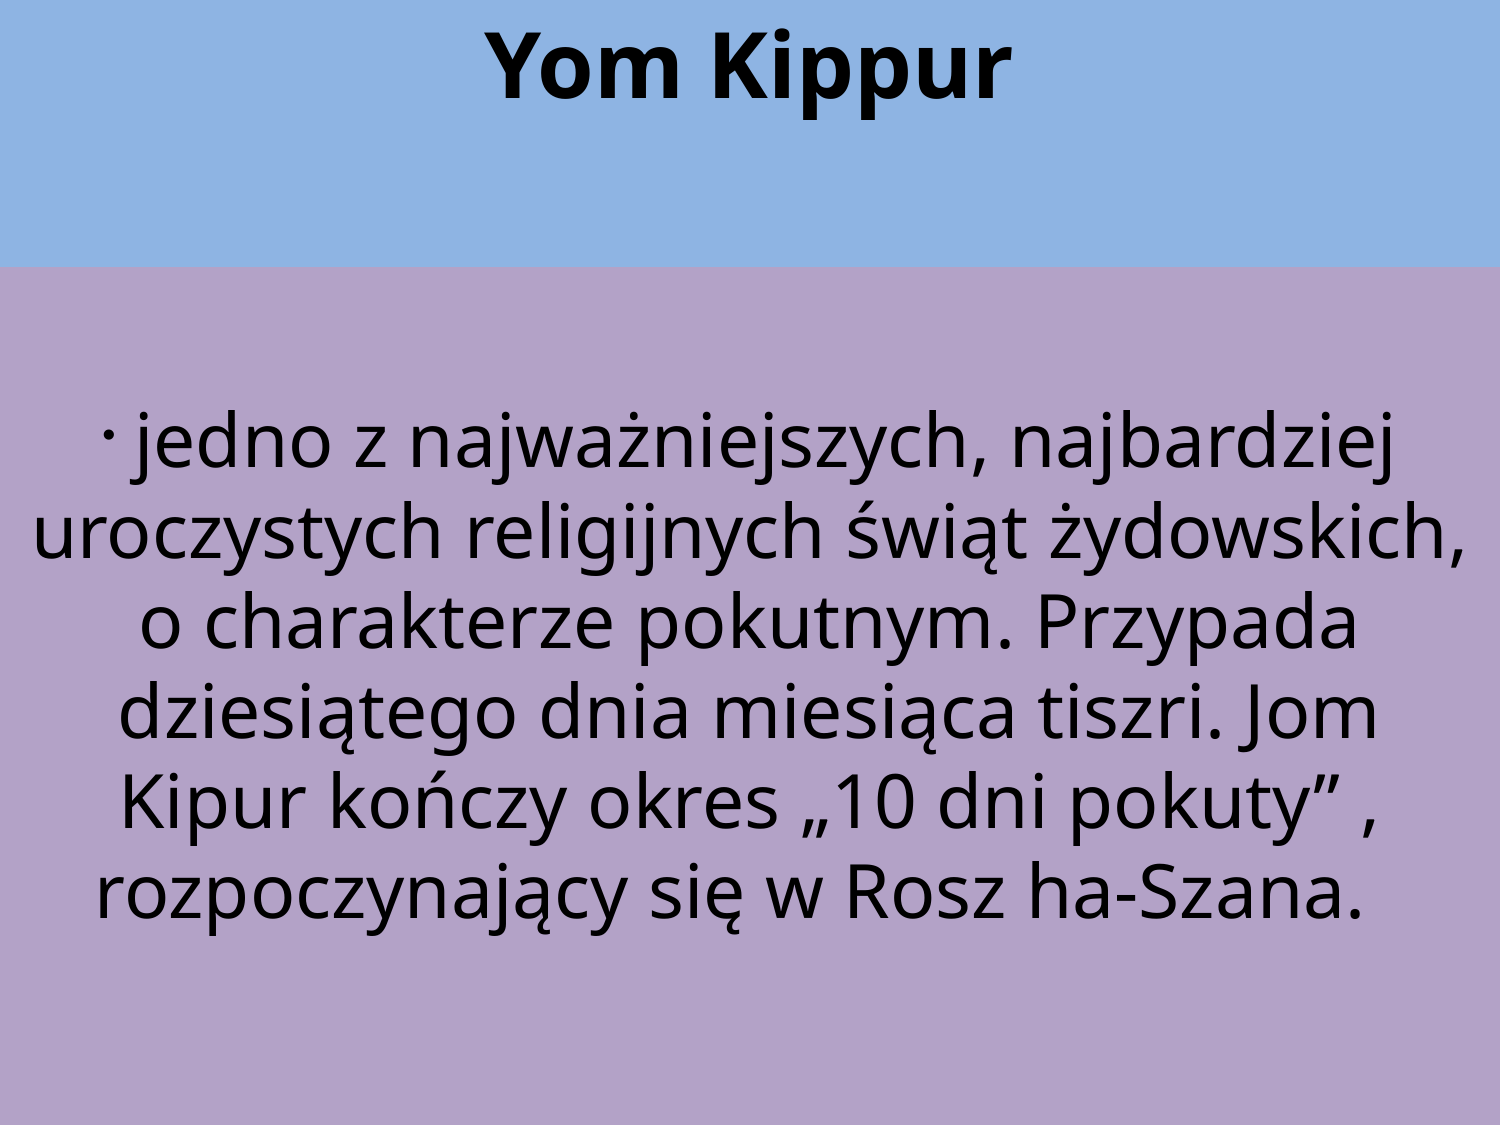

# Yom Kippur
 jedno z najważniejszych, najbardziej uroczystych religijnych świąt żydowskich, o charakterze pokutnym. Przypada dziesiątego dnia miesiąca tiszri. Jom Kipur kończy okres „10 dni pokuty” , rozpoczynający się w Rosz ha-Szana.